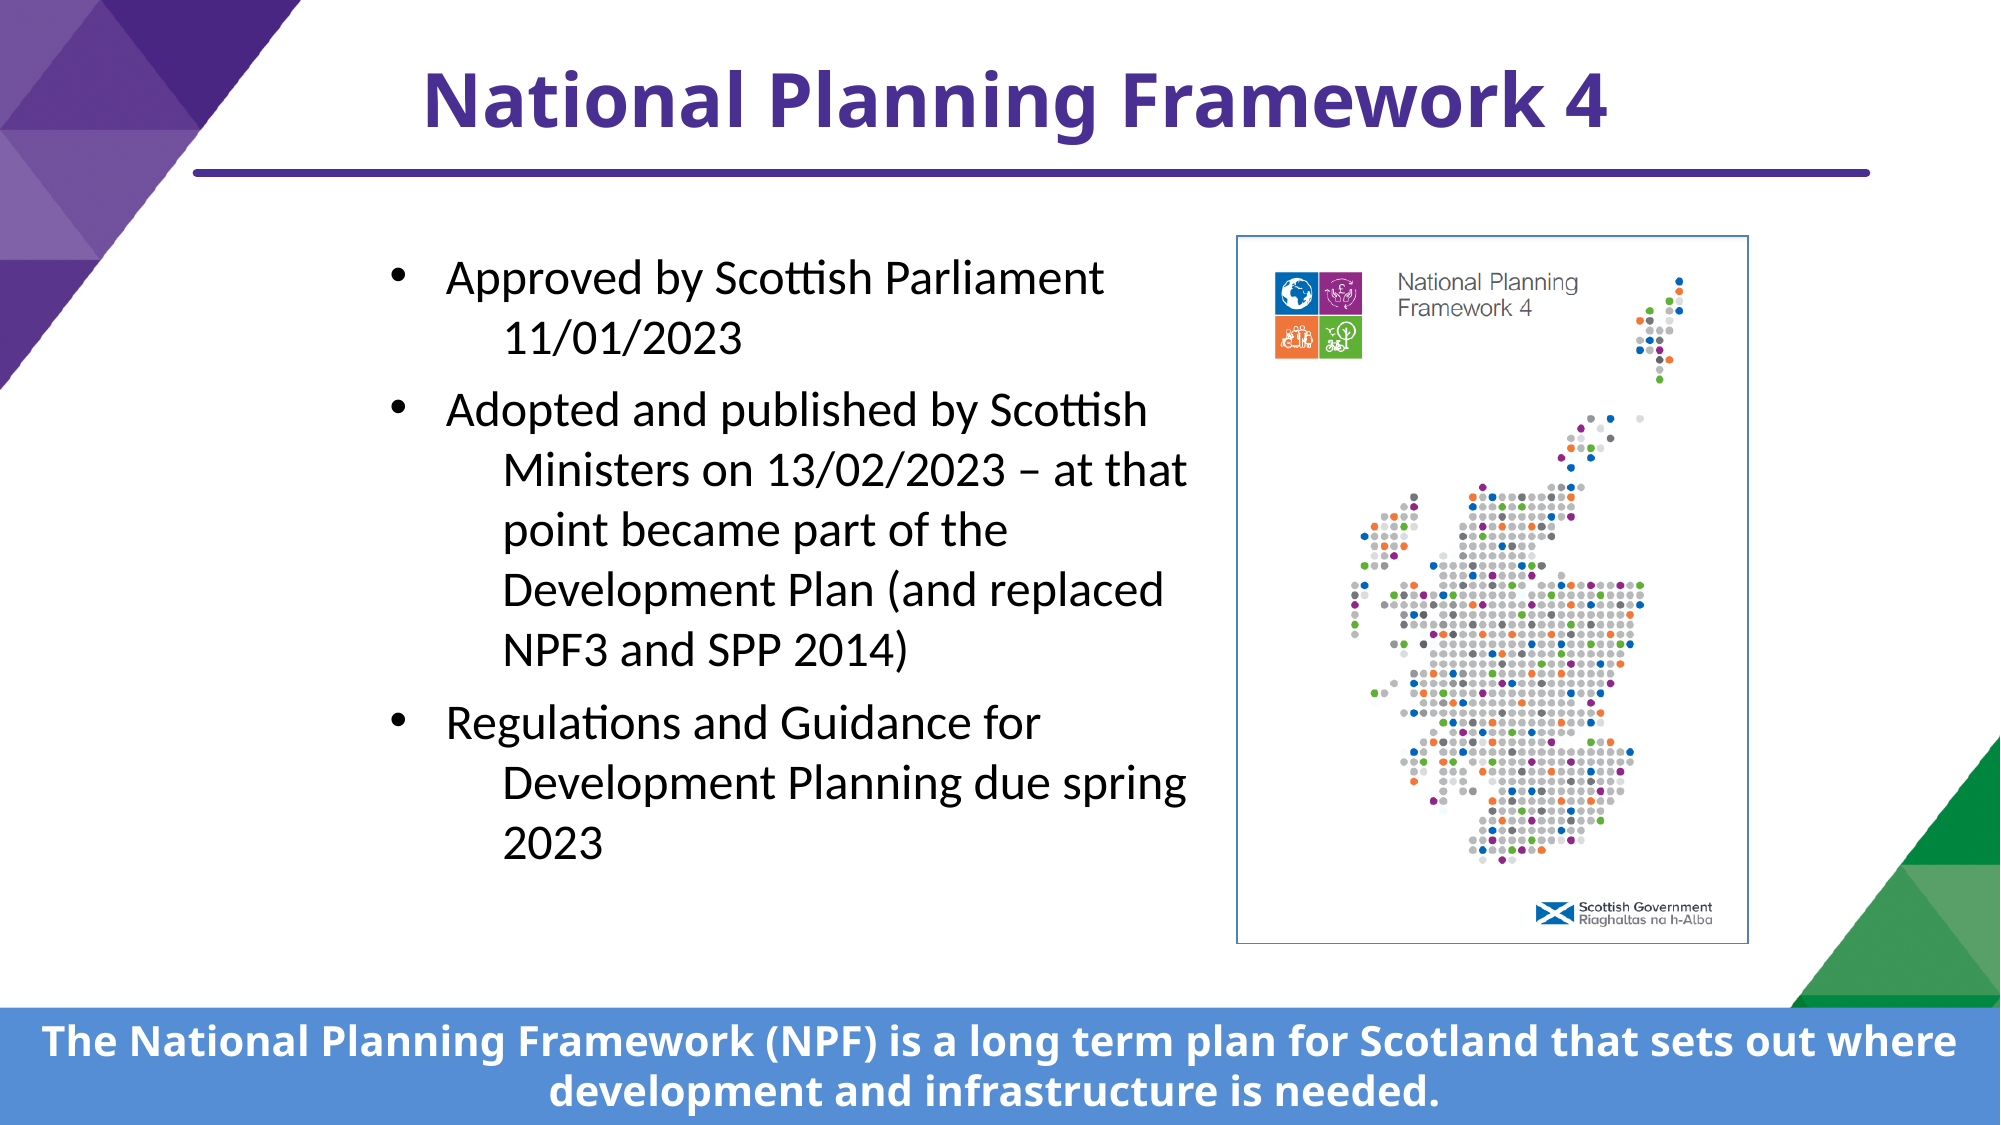

# National Planning Framework 4
Approved by Scottish Parliament 11/01/2023
Adopted and published by Scottish Ministers on 13/02/2023 – at that point became part of the Development Plan (and replaced NPF3 and SPP 2014)
Regulations and Guidance for Development Planning due spring 2023
The National Planning Framework (NPF) is a long term plan for Scotland that sets out where development and infrastructure is needed.